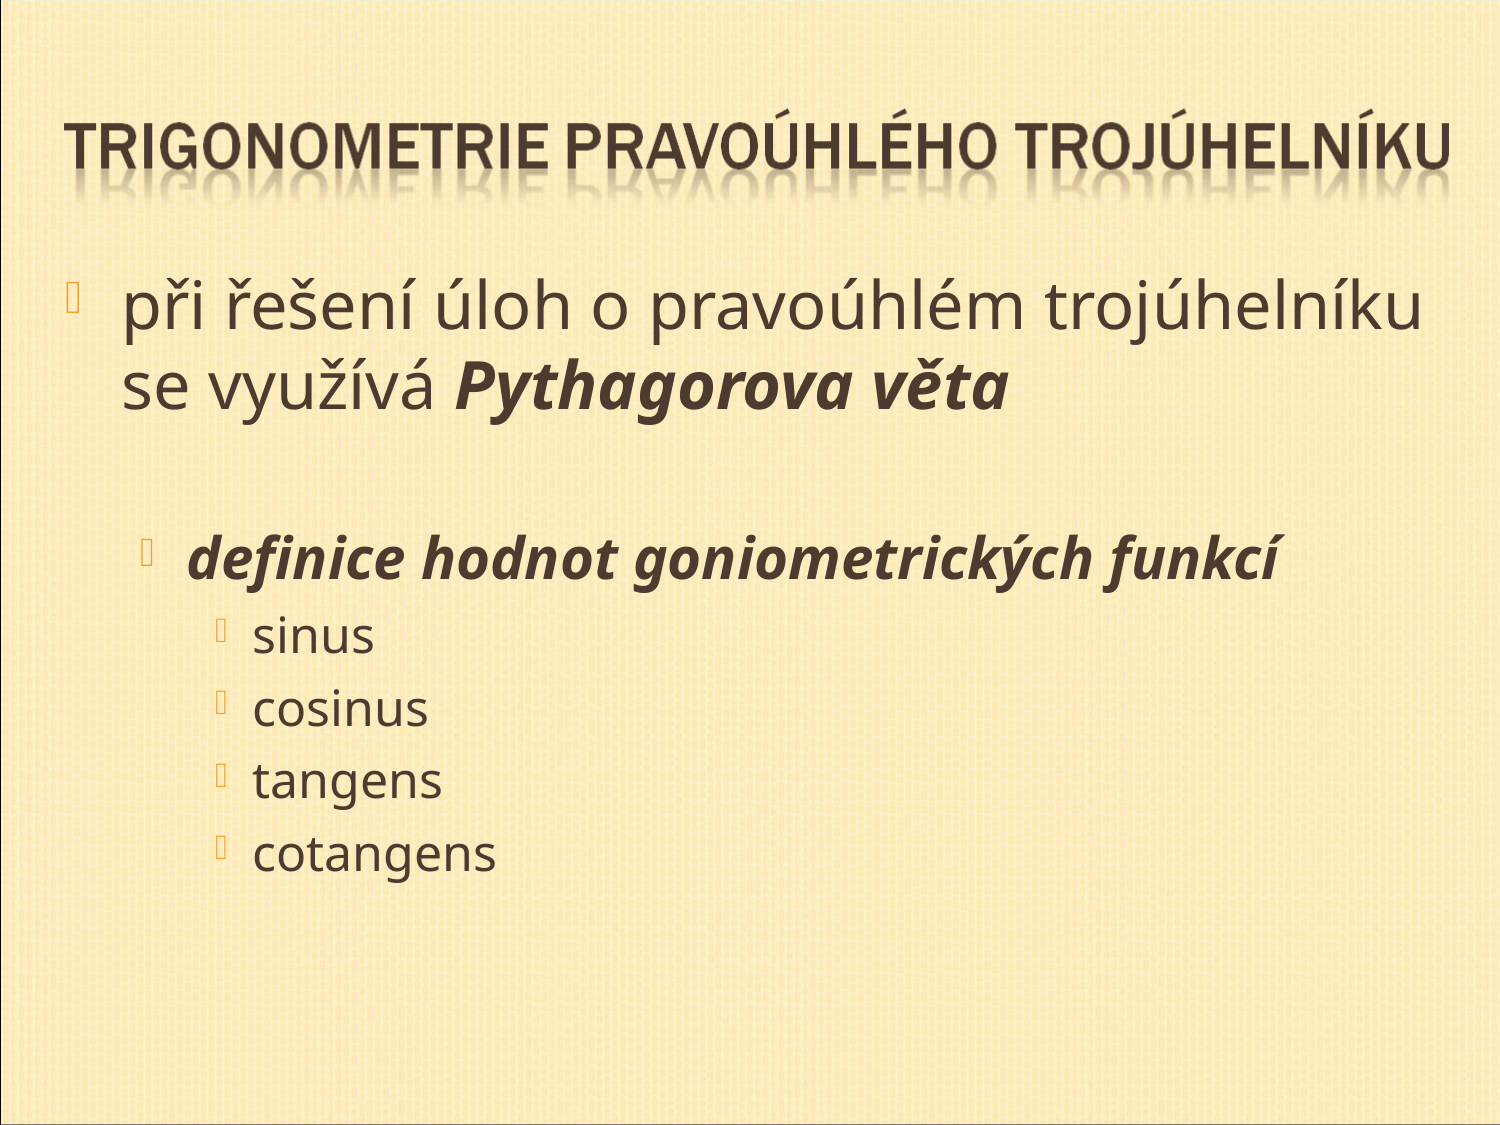

# při řešení úloh o pravoúhlém trojúhelníku se využívá Pythagorova věta
definice hodnot goniometrických funkcí
sinus
cosinus
tangens
cotangens